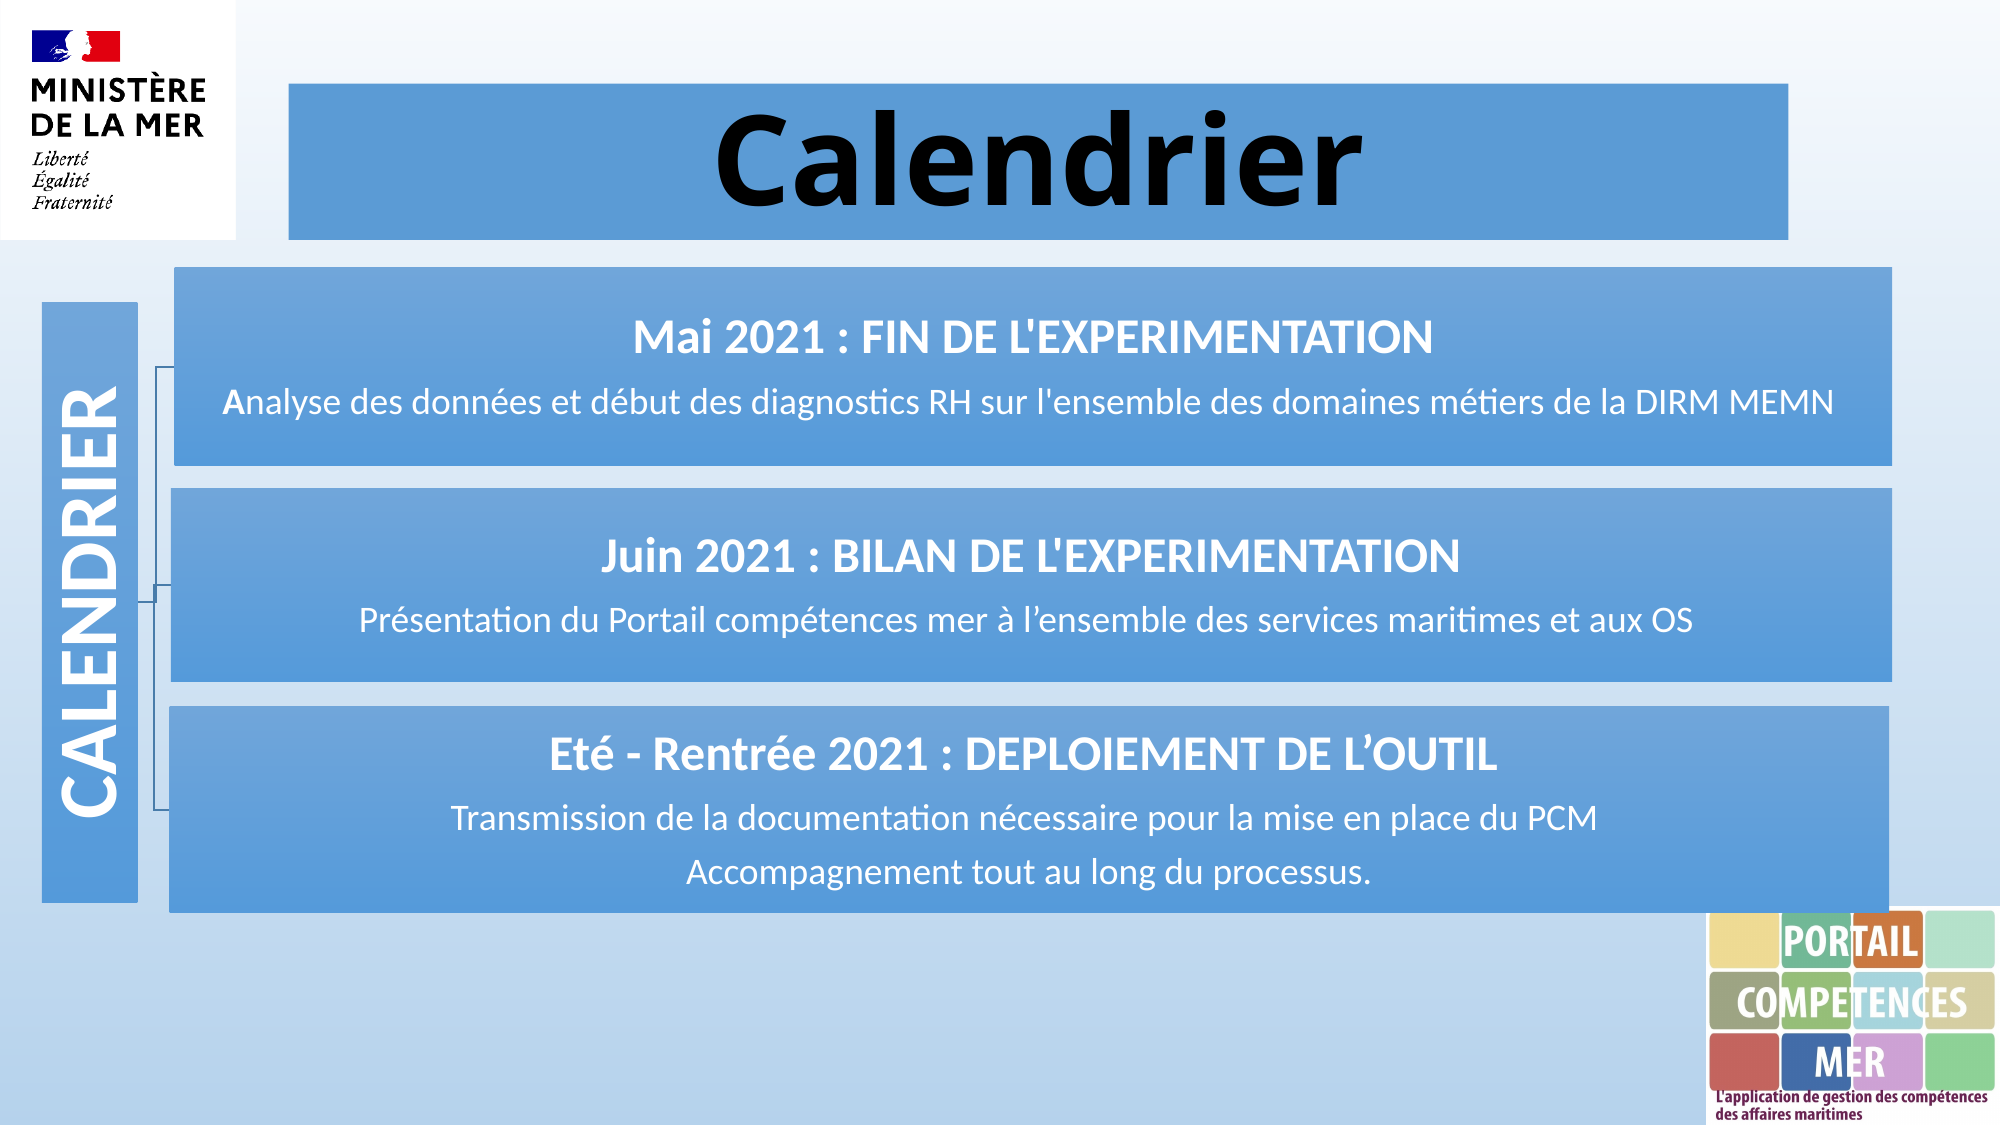

# Calendrier
Mai 2021 : FIN DE L'EXPERIMENTATION
Analyse des données et début des diagnostics RH sur l'ensemble des domaines métiers de la DIRM MEMN
Juin 2021 : BILAN DE L'EXPERIMENTATION
Présentation du Portail compétences mer à l’ensemble des services maritimes et aux OS
CALENDRIER
Eté - Rentrée 2021 : DEPLOIEMENT DE L’OUTIL
Transmission de la documentation nécessaire pour la mise en place du PCM
Accompagnement tout au long du processus.